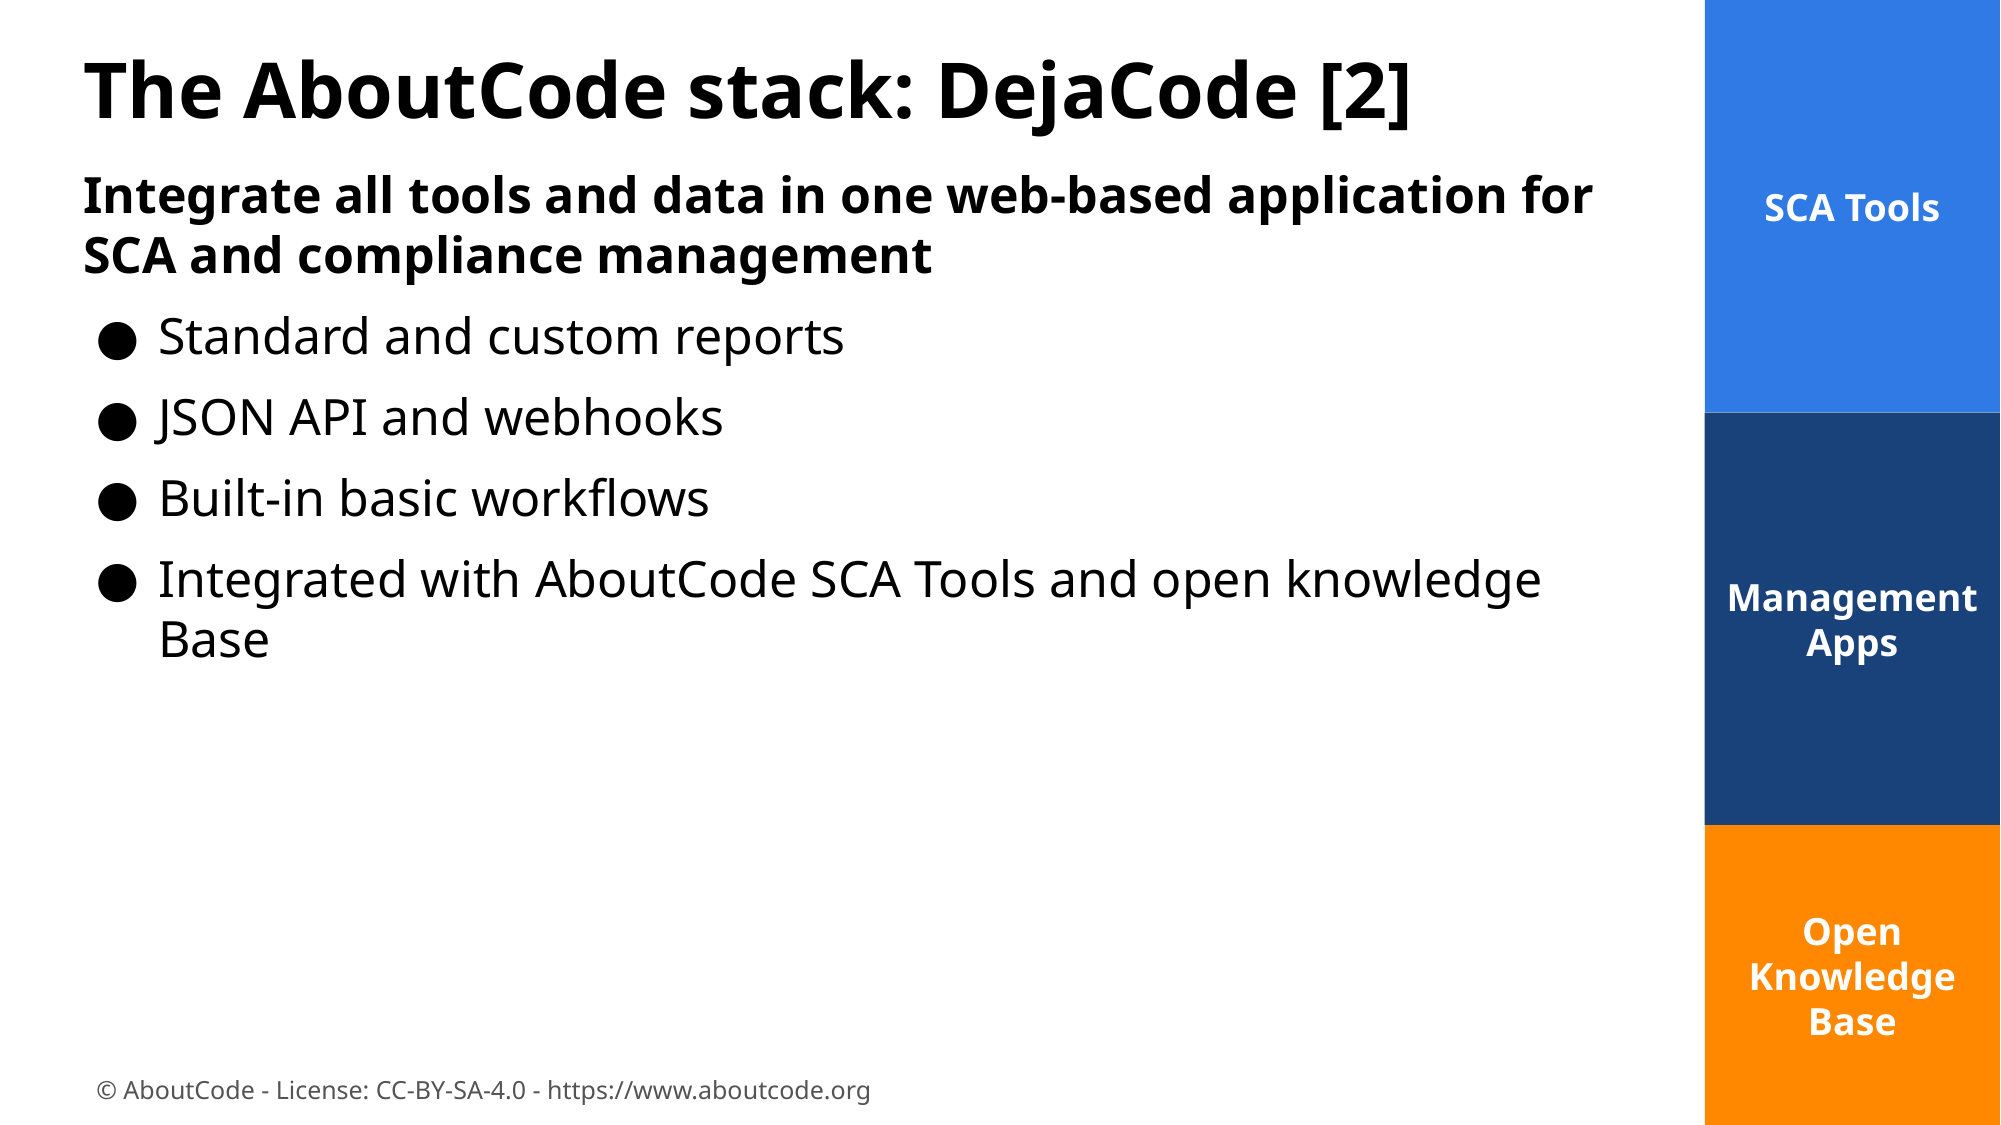

SCA Tools
# The AboutCode stack: DejaCode [2]
Integrate all tools and data in one web-based application for SCA and compliance management
Standard and custom reports
JSON API and webhooks
Built-in basic workflows
Integrated with AboutCode SCA Tools and open knowledge Base
Management Apps
Open Knowledge Base